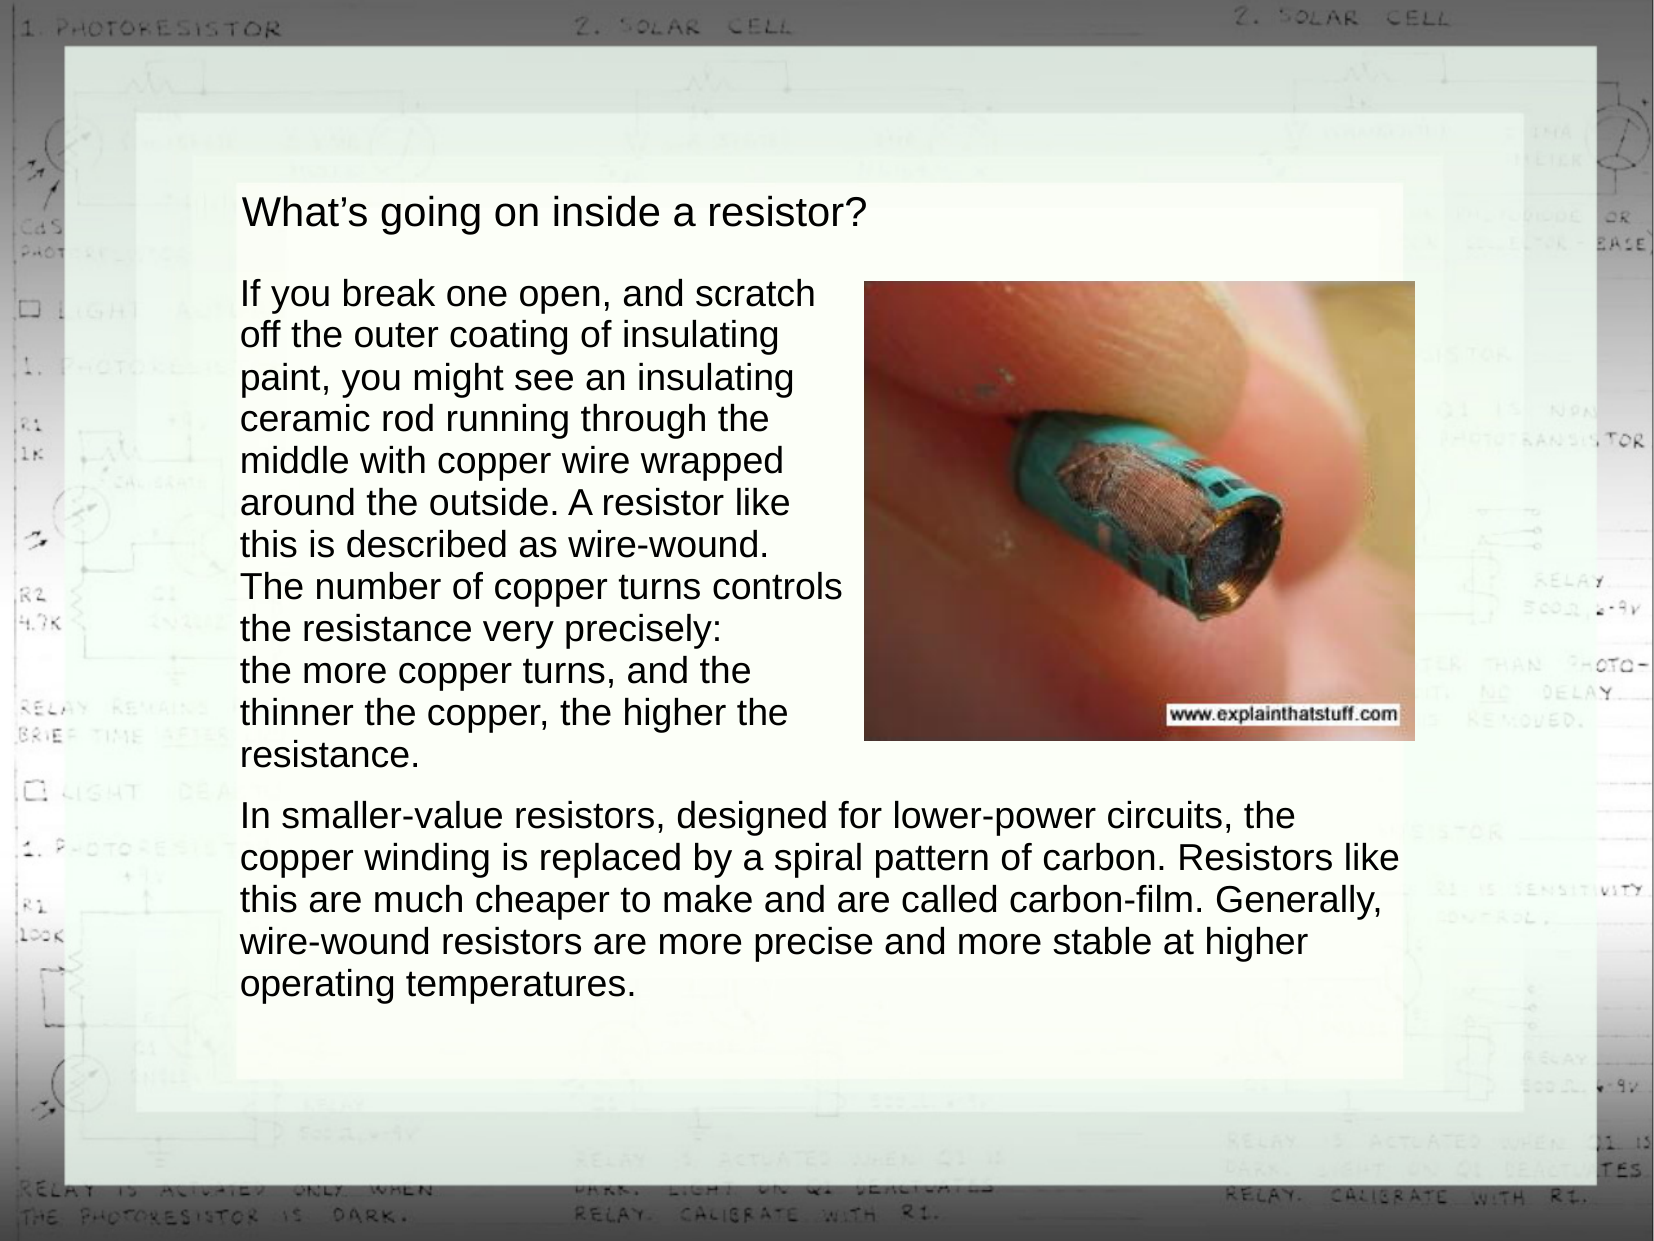

What’s going on inside a resistor?
If you break one open, and scratch off the outer coating of insulating paint, you might see an insulating ceramic rod running through the middle with copper wire wrapped around the outside. A resistor like this is described as wire-wound.
The number of copper turns controls the resistance very precisely:
the more copper turns, and the thinner the copper, the higher the resistance.
In smaller-value resistors, designed for lower-power circuits, the copper winding is replaced by a spiral pattern of carbon. Resistors like this are much cheaper to make and are called carbon-film. Generally, wire-wound resistors are more precise and more stable at higher operating temperatures.